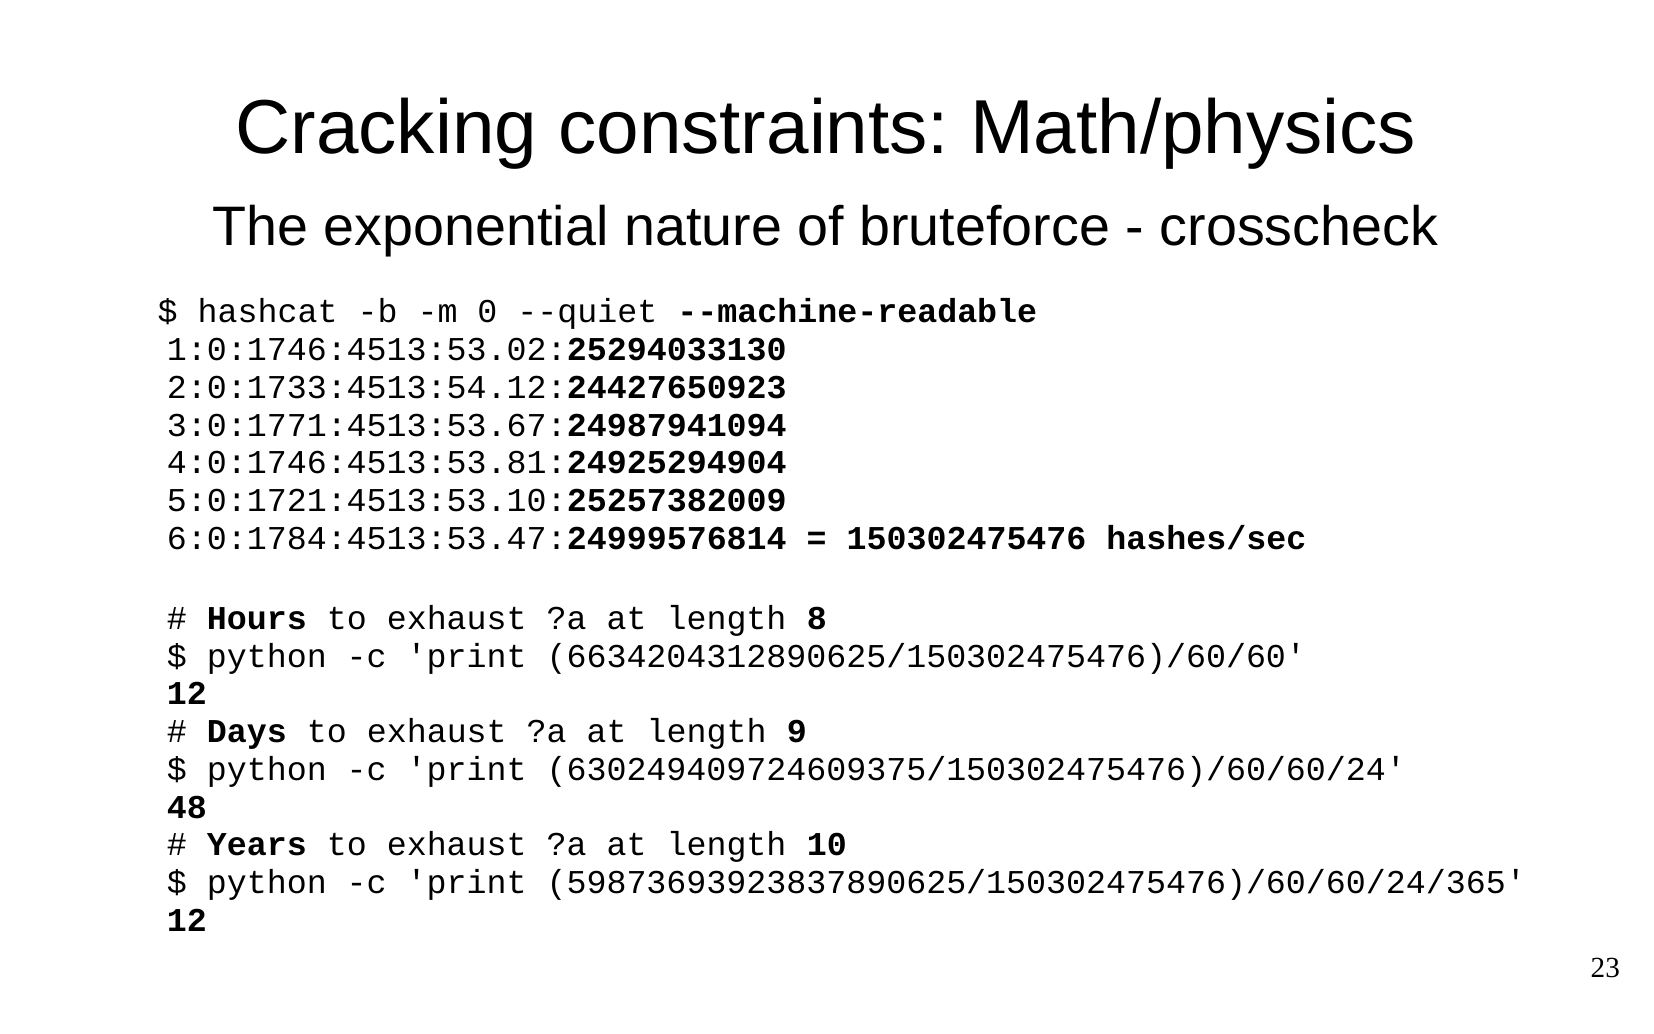

# Cracking constraints: Math/physics
The exponential nature of bruteforce - crosscheck
$ hashcat -b -m 0 --quiet --machine-readable
1:0:1746:4513:53.02:25294033130
2:0:1733:4513:54.12:24427650923
3:0:1771:4513:53.67:24987941094
4:0:1746:4513:53.81:24925294904
5:0:1721:4513:53.10:25257382009
6:0:1784:4513:53.47:24999576814 = 150302475476 hashes/sec
# Hours to exhaust ?a at length 8
$ python -c 'print (6634204312890625/150302475476)/60/60'
12
# Days to exhaust ?a at length 9
$ python -c 'print (630249409724609375/150302475476)/60/60/24'
48
# Years to exhaust ?a at length 10
$ python -c 'print (59873693923837890625/150302475476)/60/60/24/365'
12